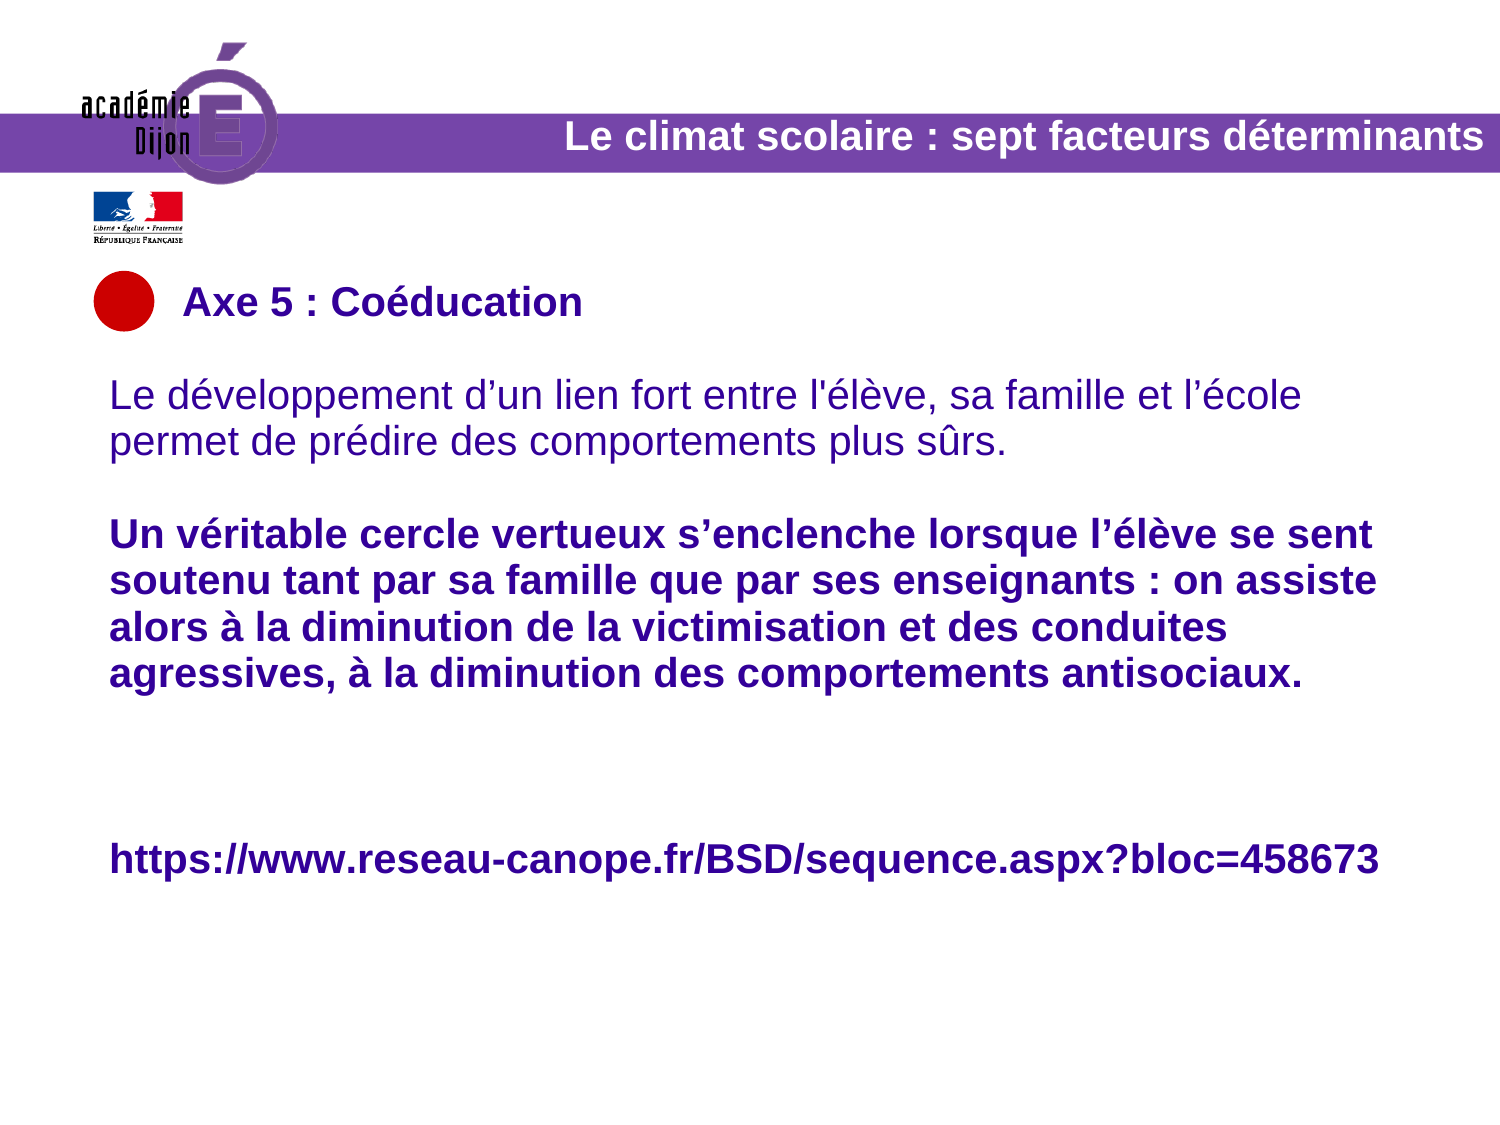

Le climat scolaire : sept facteurs déterminants
	Axe 5 : Coéducation
Le développement d’un lien fort entre l'élève, sa famille et l’école permet de prédire des comportements plus sûrs.
Un véritable cercle vertueux s’enclenche lorsque l’élève se sent soutenu tant par sa famille que par ses enseignants : on assiste alors à la diminution de la victimisation et des conduites agressives, à la diminution des comportements antisociaux.
https://www.reseau-canope.fr/BSD/sequence.aspx?bloc=458673